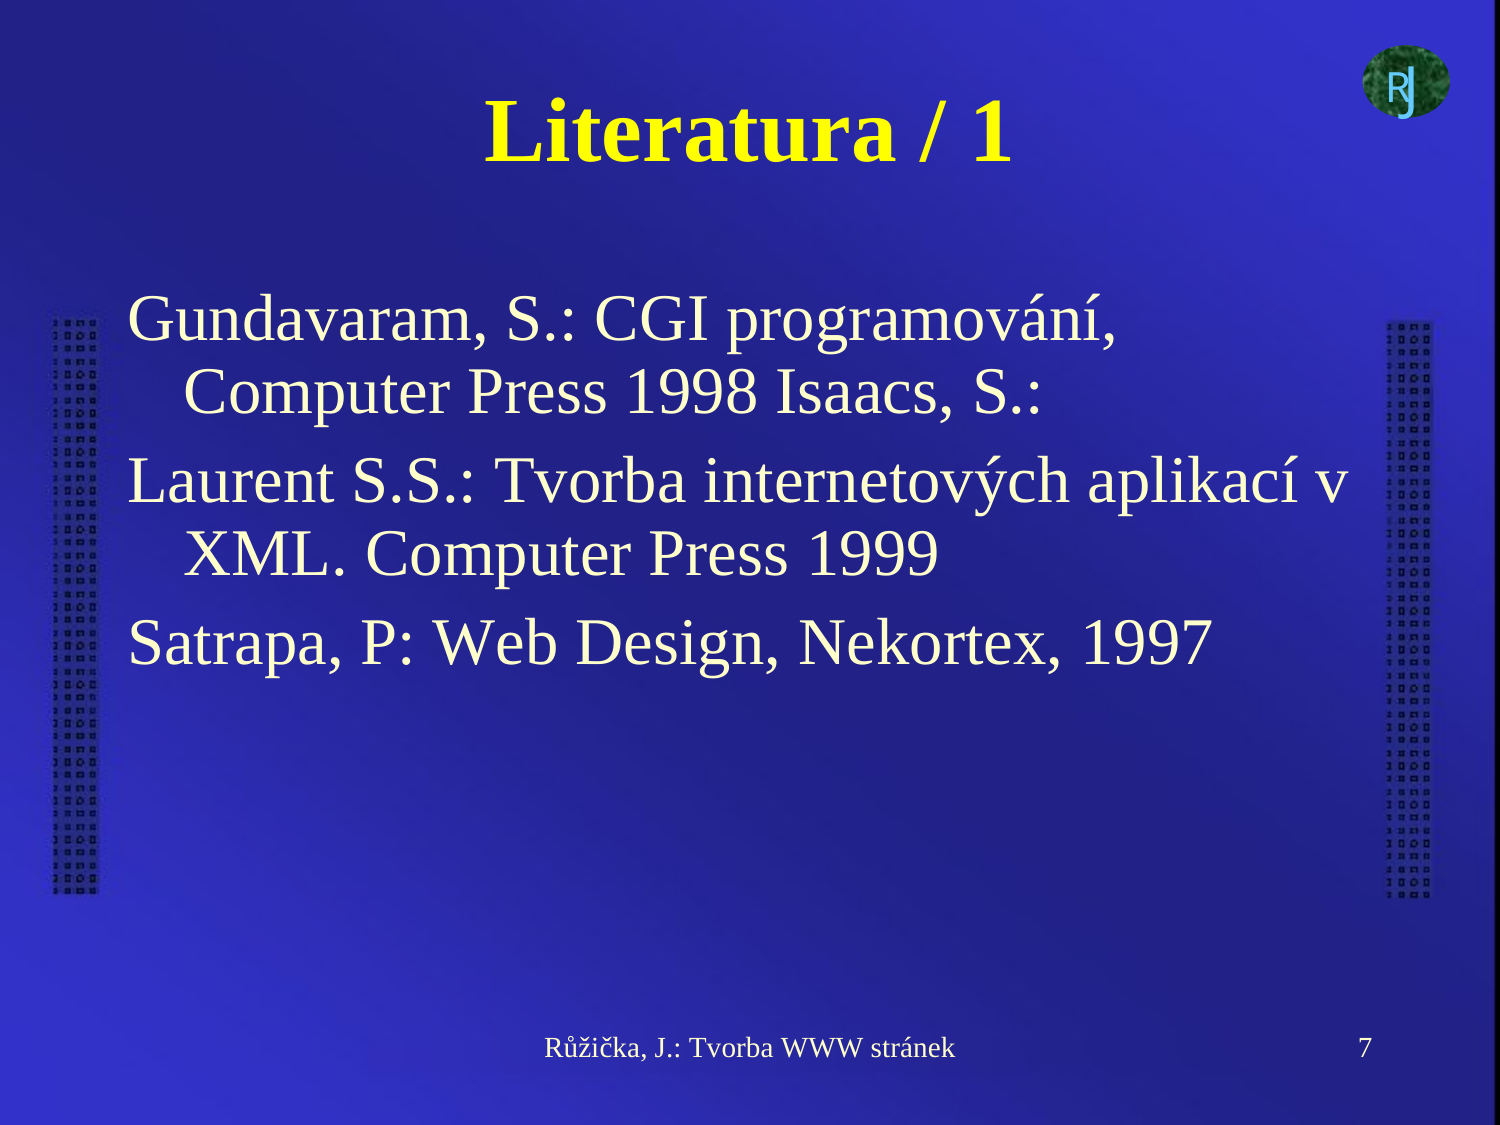

# Literatura / 1
J
R
Gundavaram, S.: CGI programování, Computer Press 1998 Isaacs, S.:
Laurent S.S.: Tvorba internetových aplikací v XML. Computer Press 1999
Satrapa, P: Web Design, Nekortex, 1997
Růžička, J.: Tvorba WWW stránek